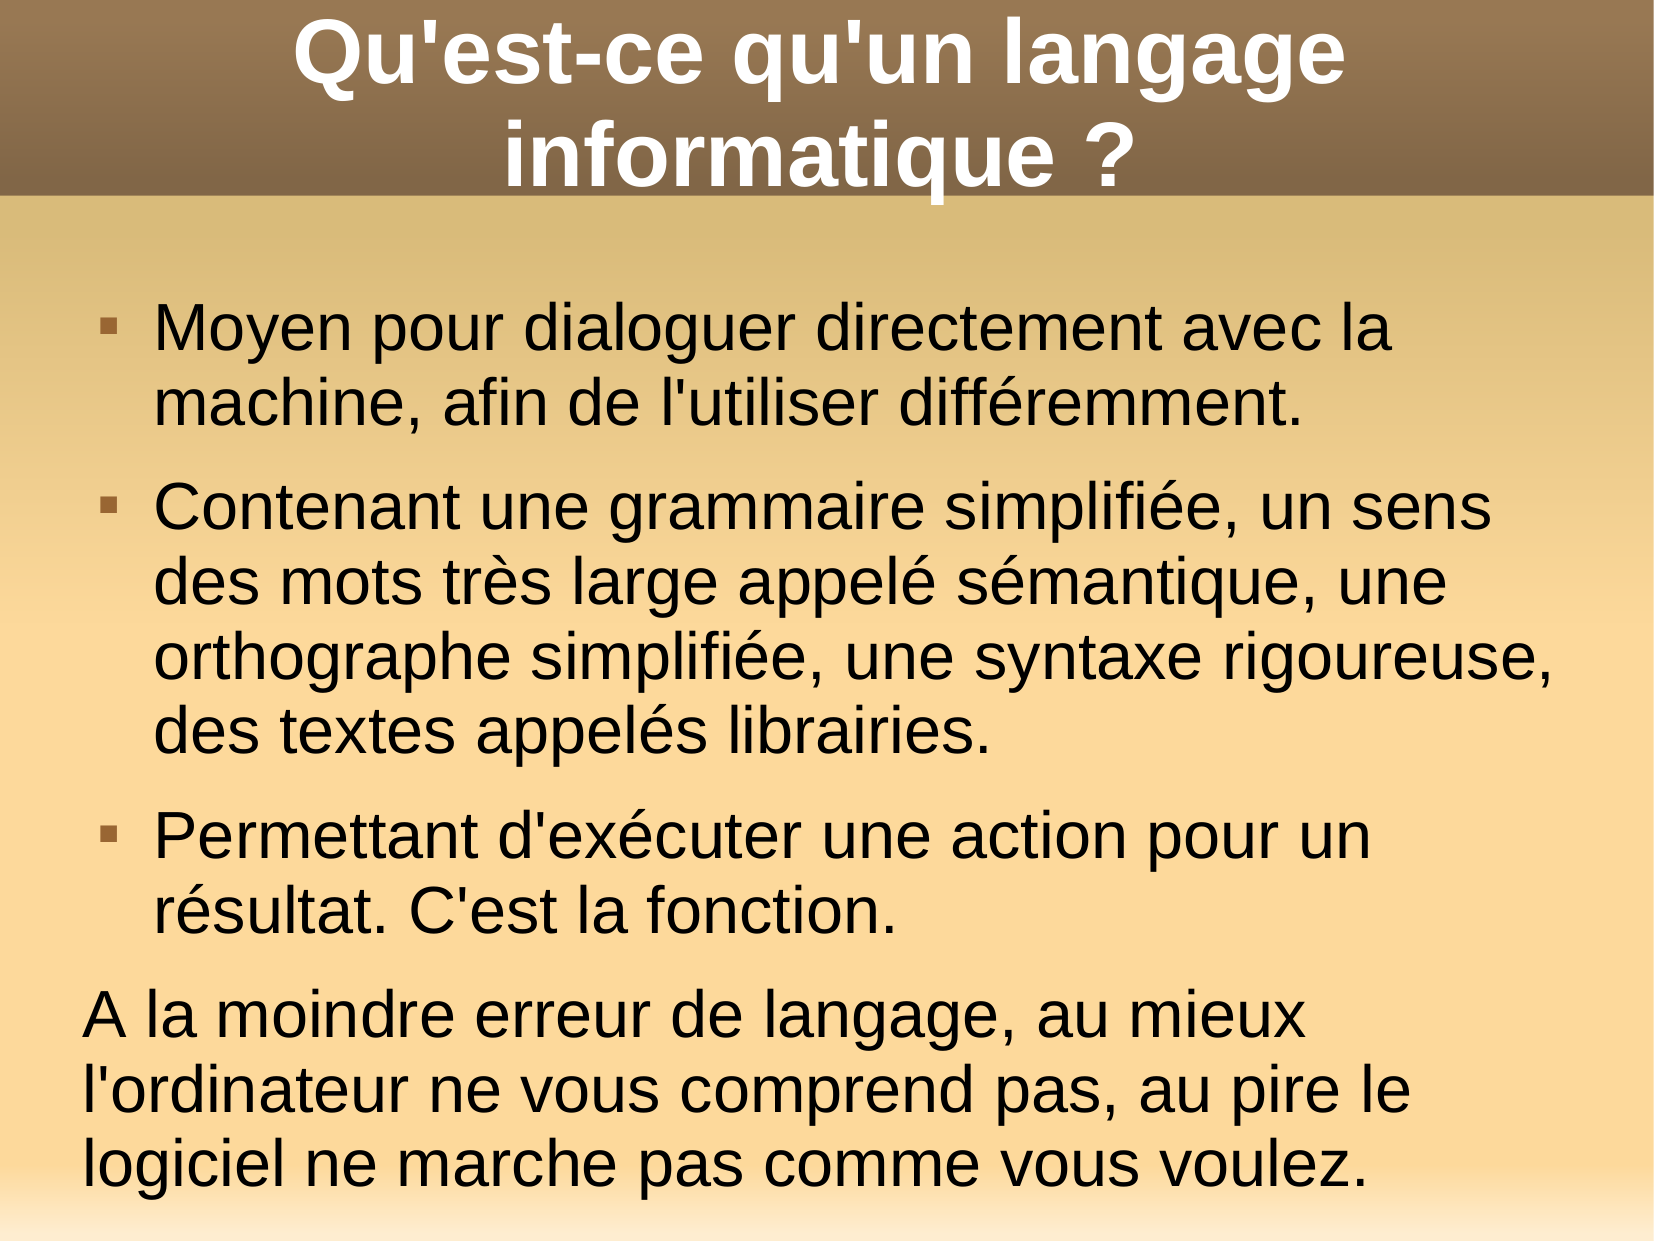

# Qu'est-ce qu'un langage informatique ?
Moyen pour dialoguer directement avec la machine, afin de l'utiliser différemment.
Contenant une grammaire simplifiée, un sens des mots très large appelé sémantique, une orthographe simplifiée, une syntaxe rigoureuse, des textes appelés librairies.
Permettant d'exécuter une action pour un résultat. C'est la fonction.
A la moindre erreur de langage, au mieux l'ordinateur ne vous comprend pas, au pire le logiciel ne marche pas comme vous voulez.